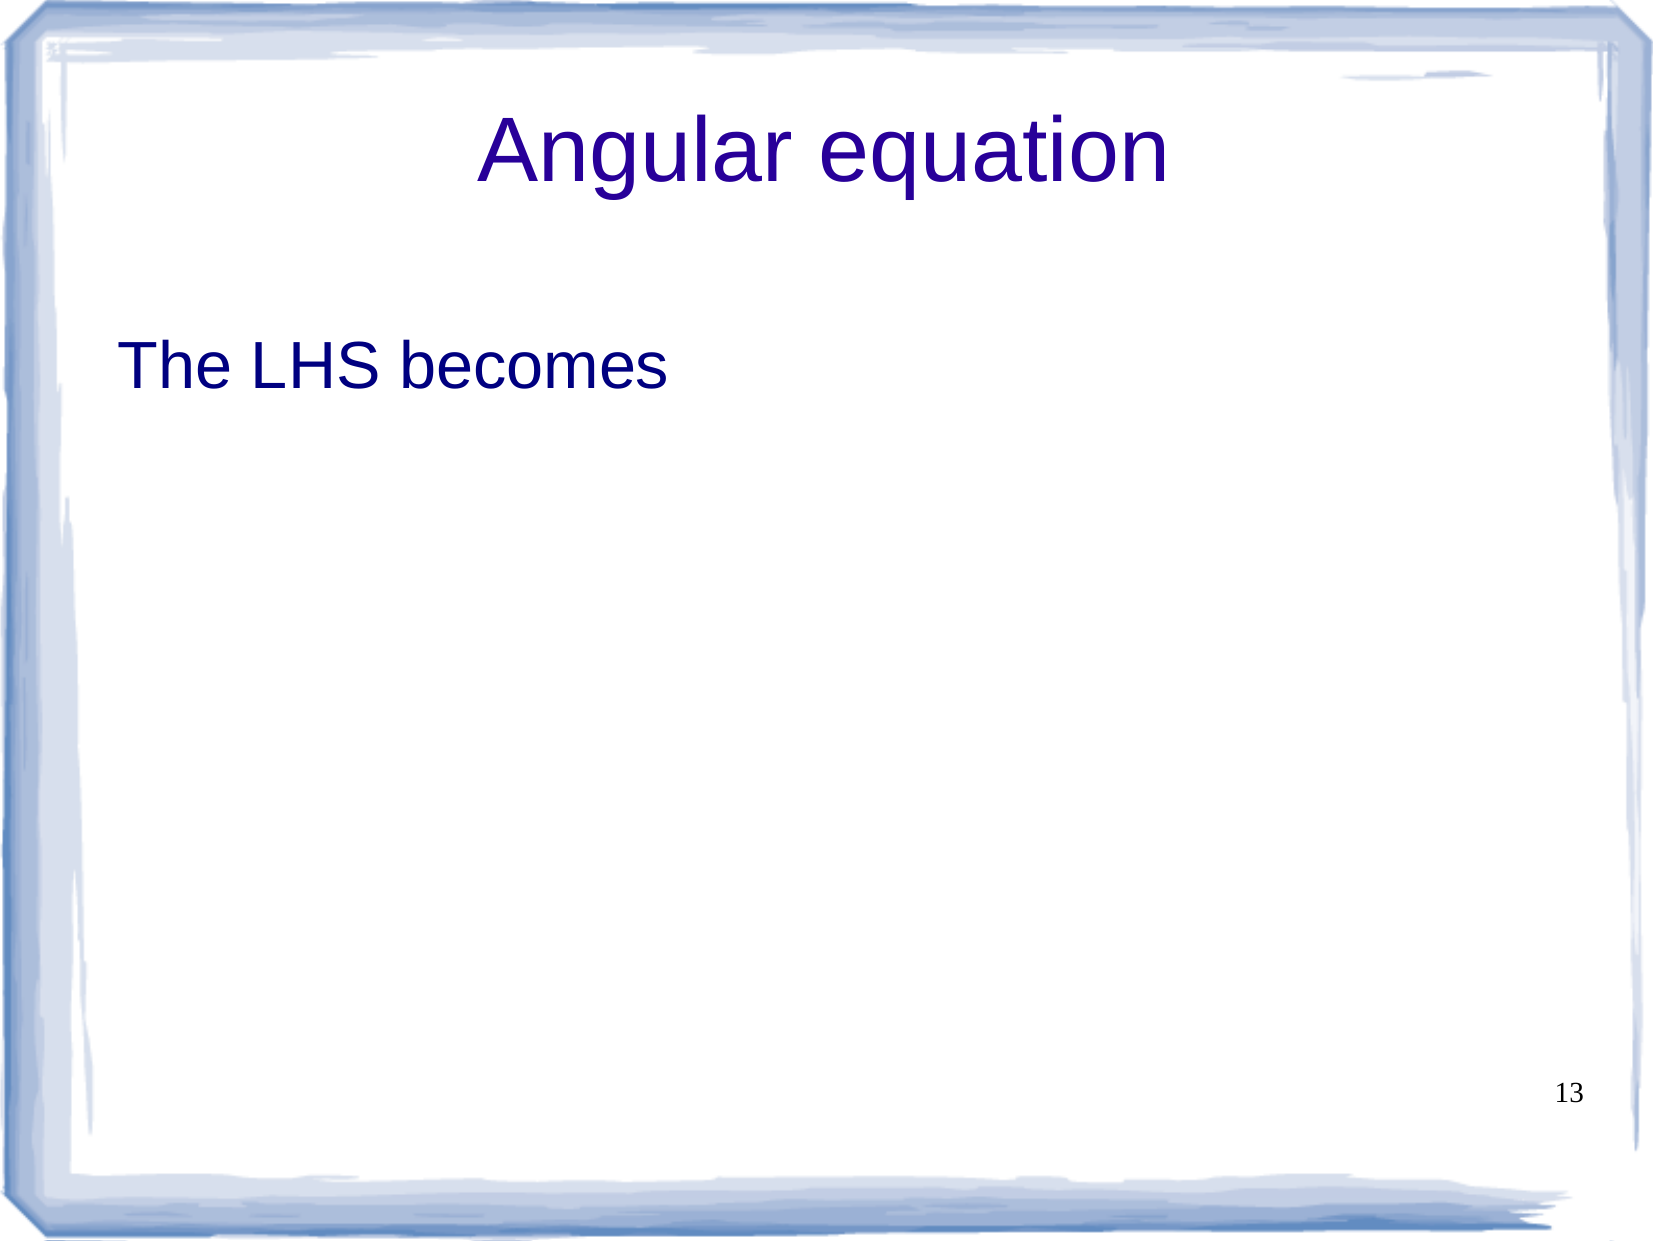

# Angular equation
The LHS becomes
13